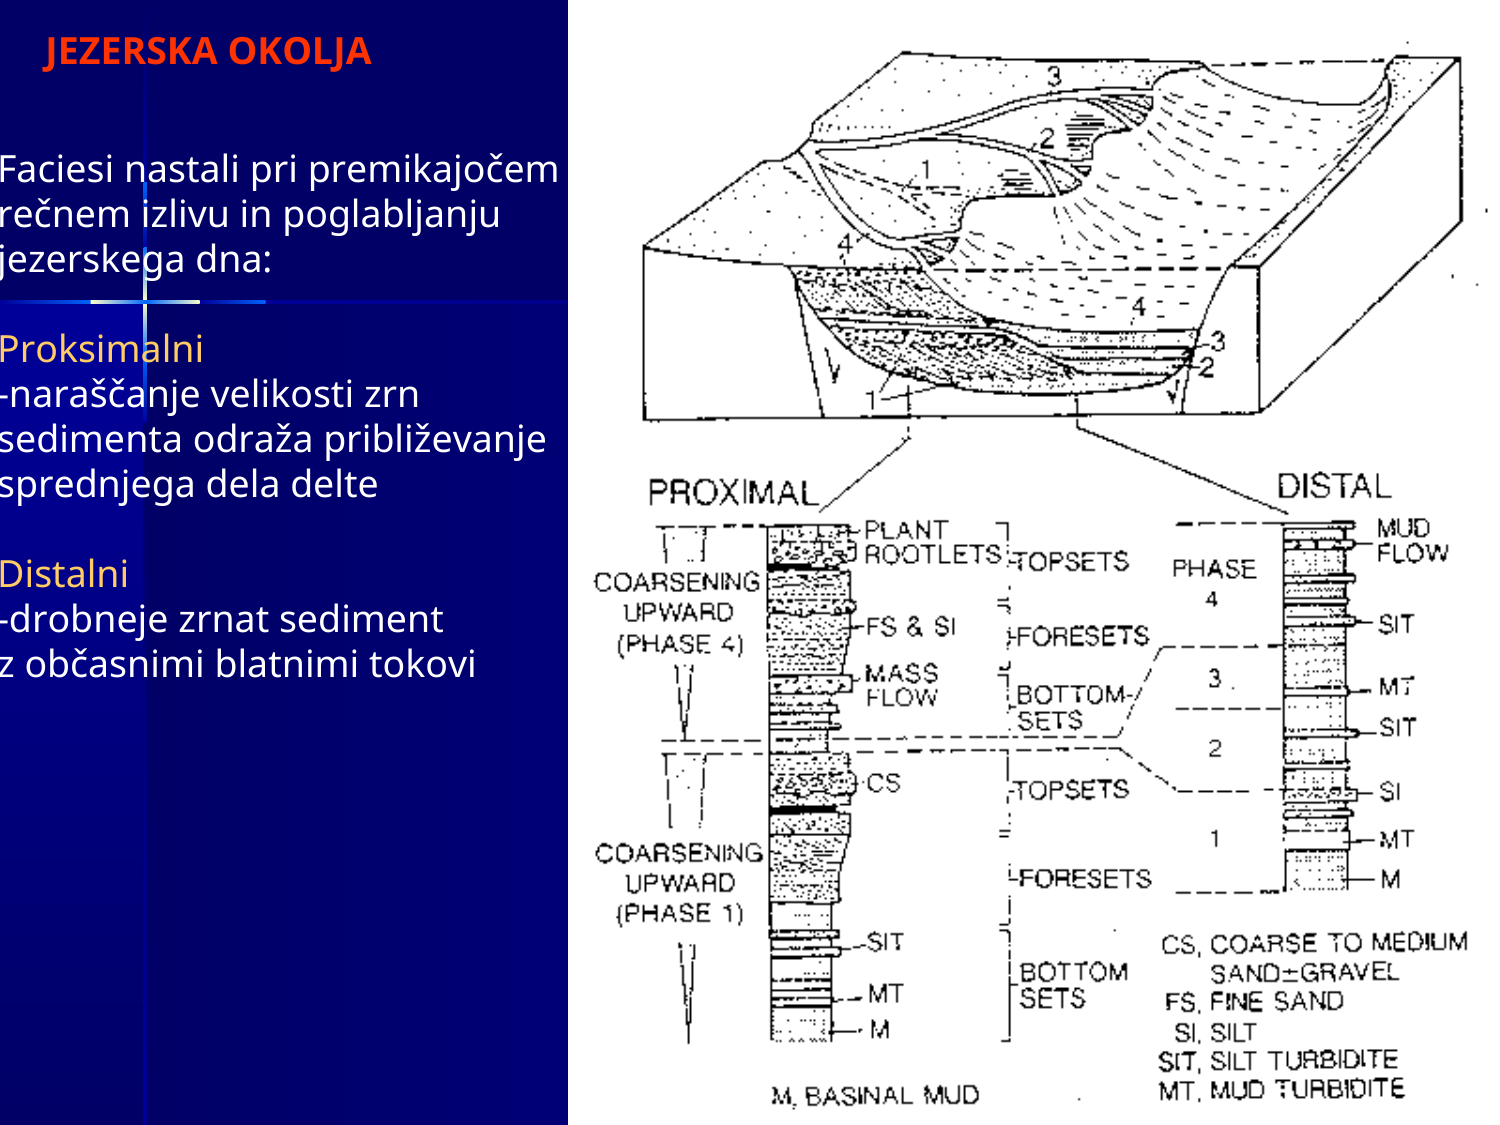

JEZERSKA OKOLJA
Faciesi nastali pri premikajočem
rečnem izlivu in poglabljanju
jezerskega dna:
Proksimalni
-naraščanje velikosti zrn
sedimenta odraža približevanje
sprednjega dela delte
Distalni
-drobneje zrnat sediment
z občasnimi blatnimi tokovi